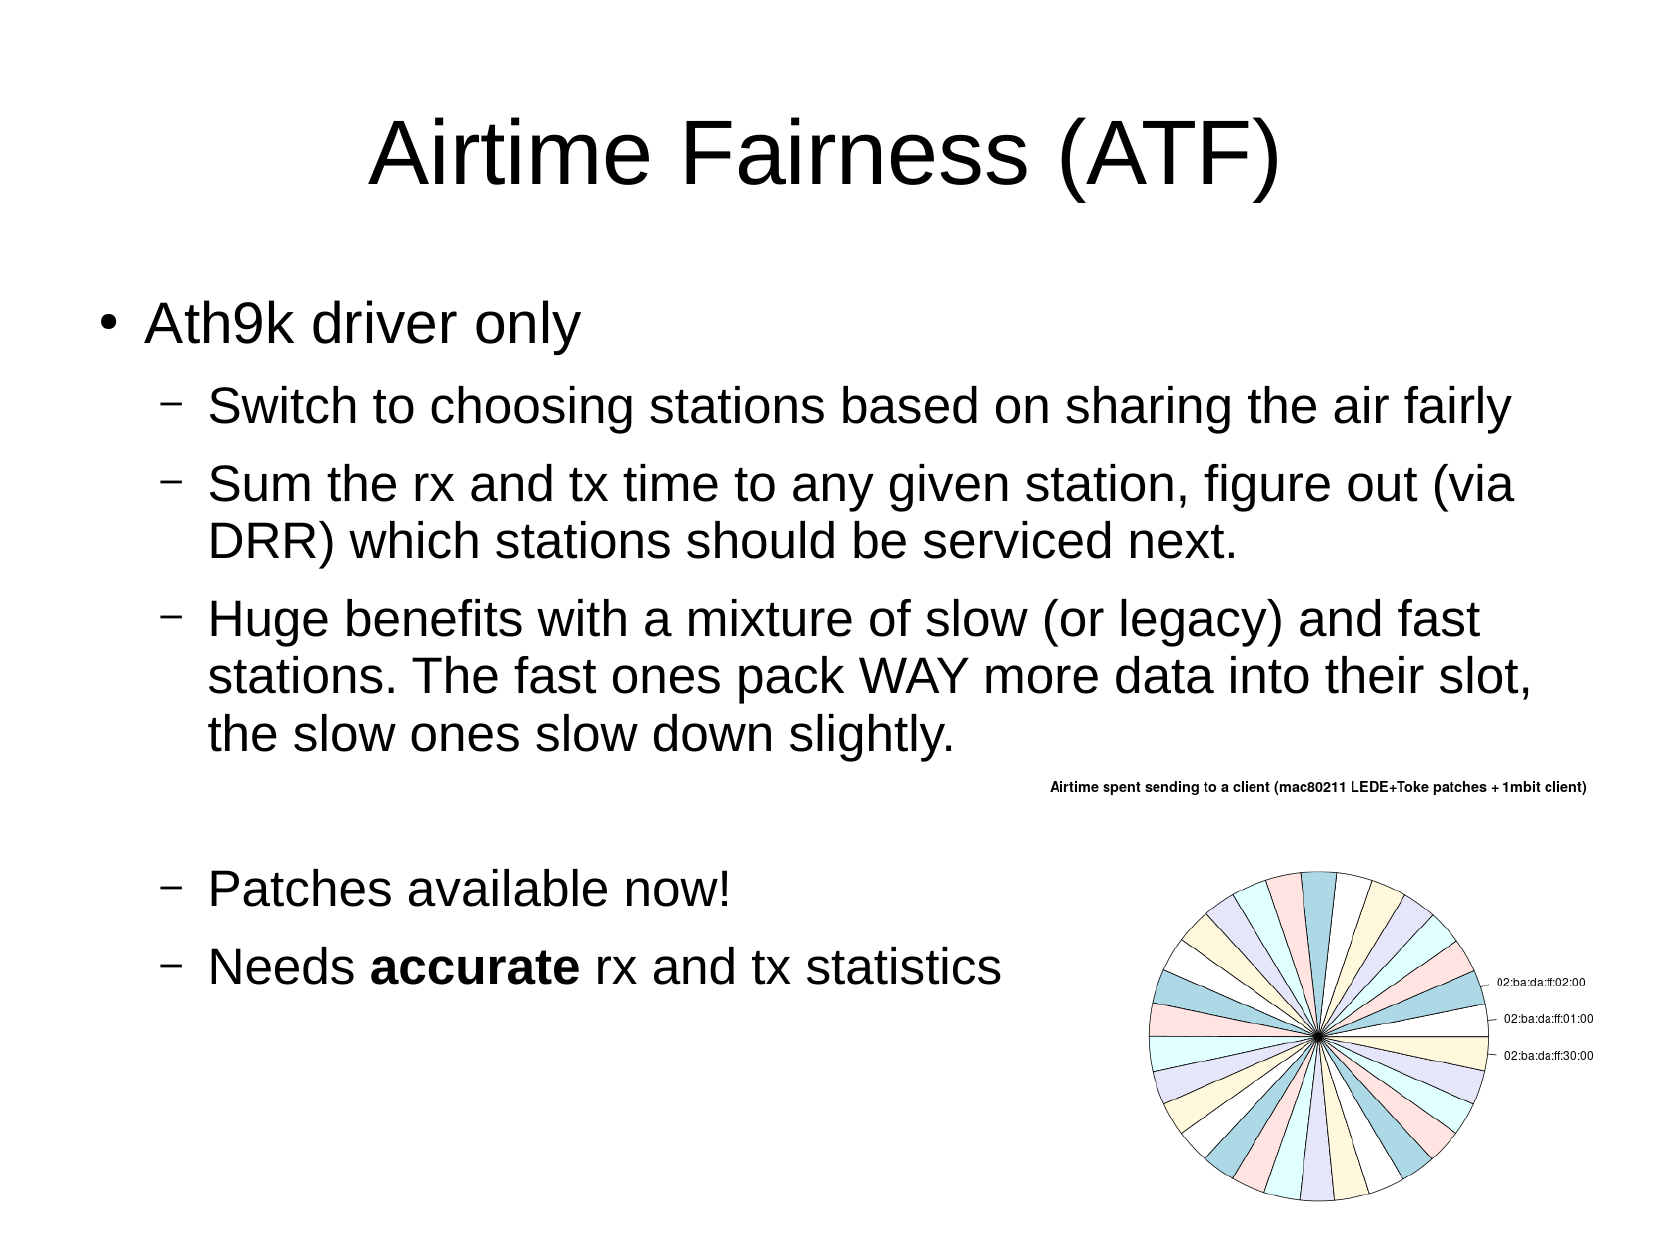

# Airtime Fairness (ATF)
Ath9k driver only
Switch to choosing stations based on sharing the air fairly
Sum the rx and tx time to any given station, figure out (via DRR) which stations should be serviced next.
Huge benefits with a mixture of slow (or legacy) and fast stations. The fast ones pack WAY more data into their slot, the slow ones slow down slightly.
Patches available now!
Needs accurate rx and tx statistics